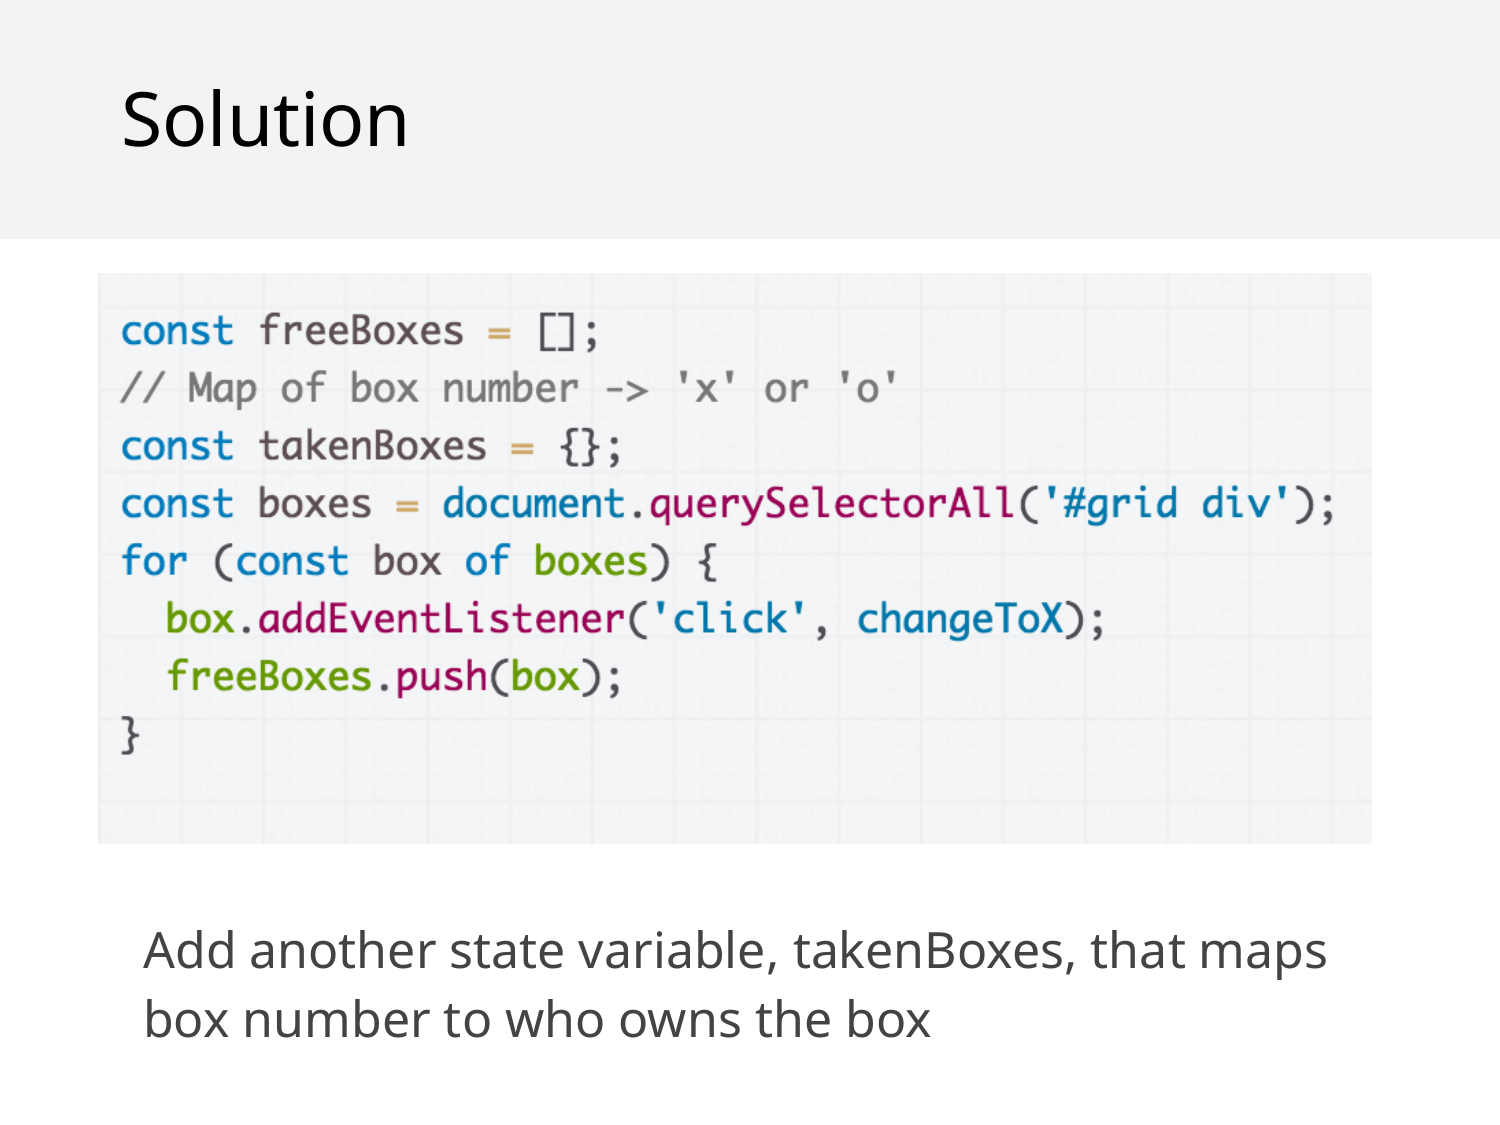

# Solution
Add another state variable, takenBoxes, that maps box number to who owns the box